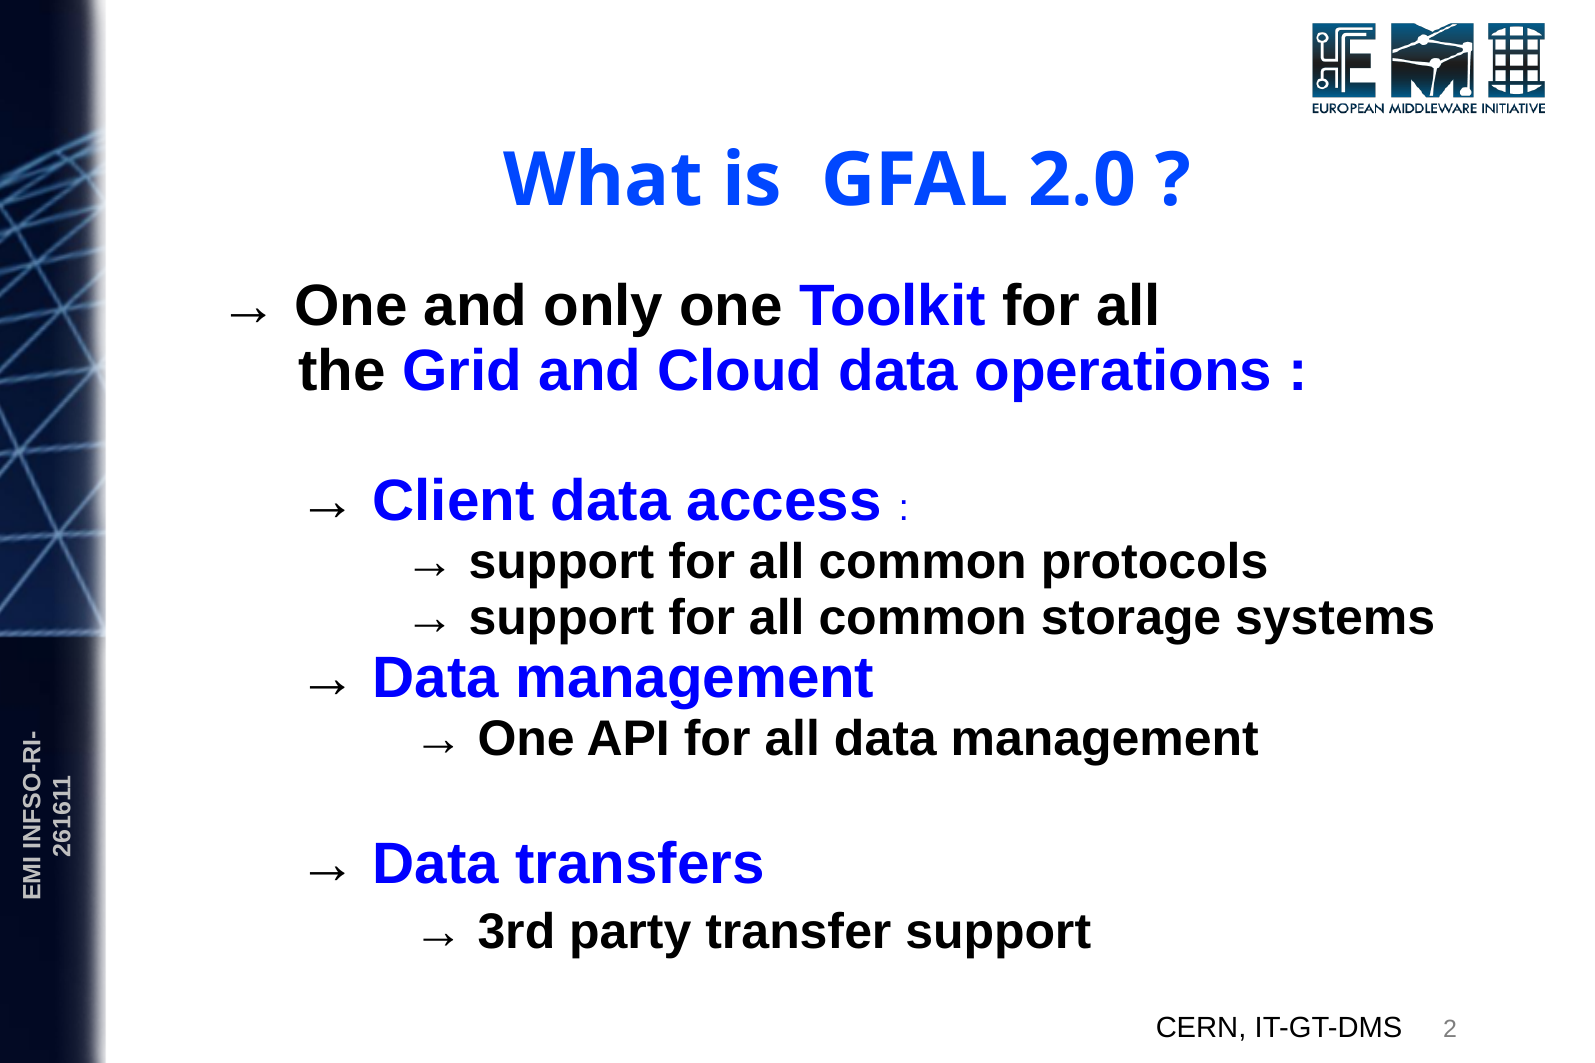

# What is GFAL 2.0 ?
→ One and only one Toolkit for all
the Grid and Cloud data operations :
→ Client data access :
→ support for all common protocols
→ support for all common storage systems
	 → Data management
			→ One API for all data management
	 → Data transfers
			→ 3rd party transfer support
CERN, IT-GT-DMS
2